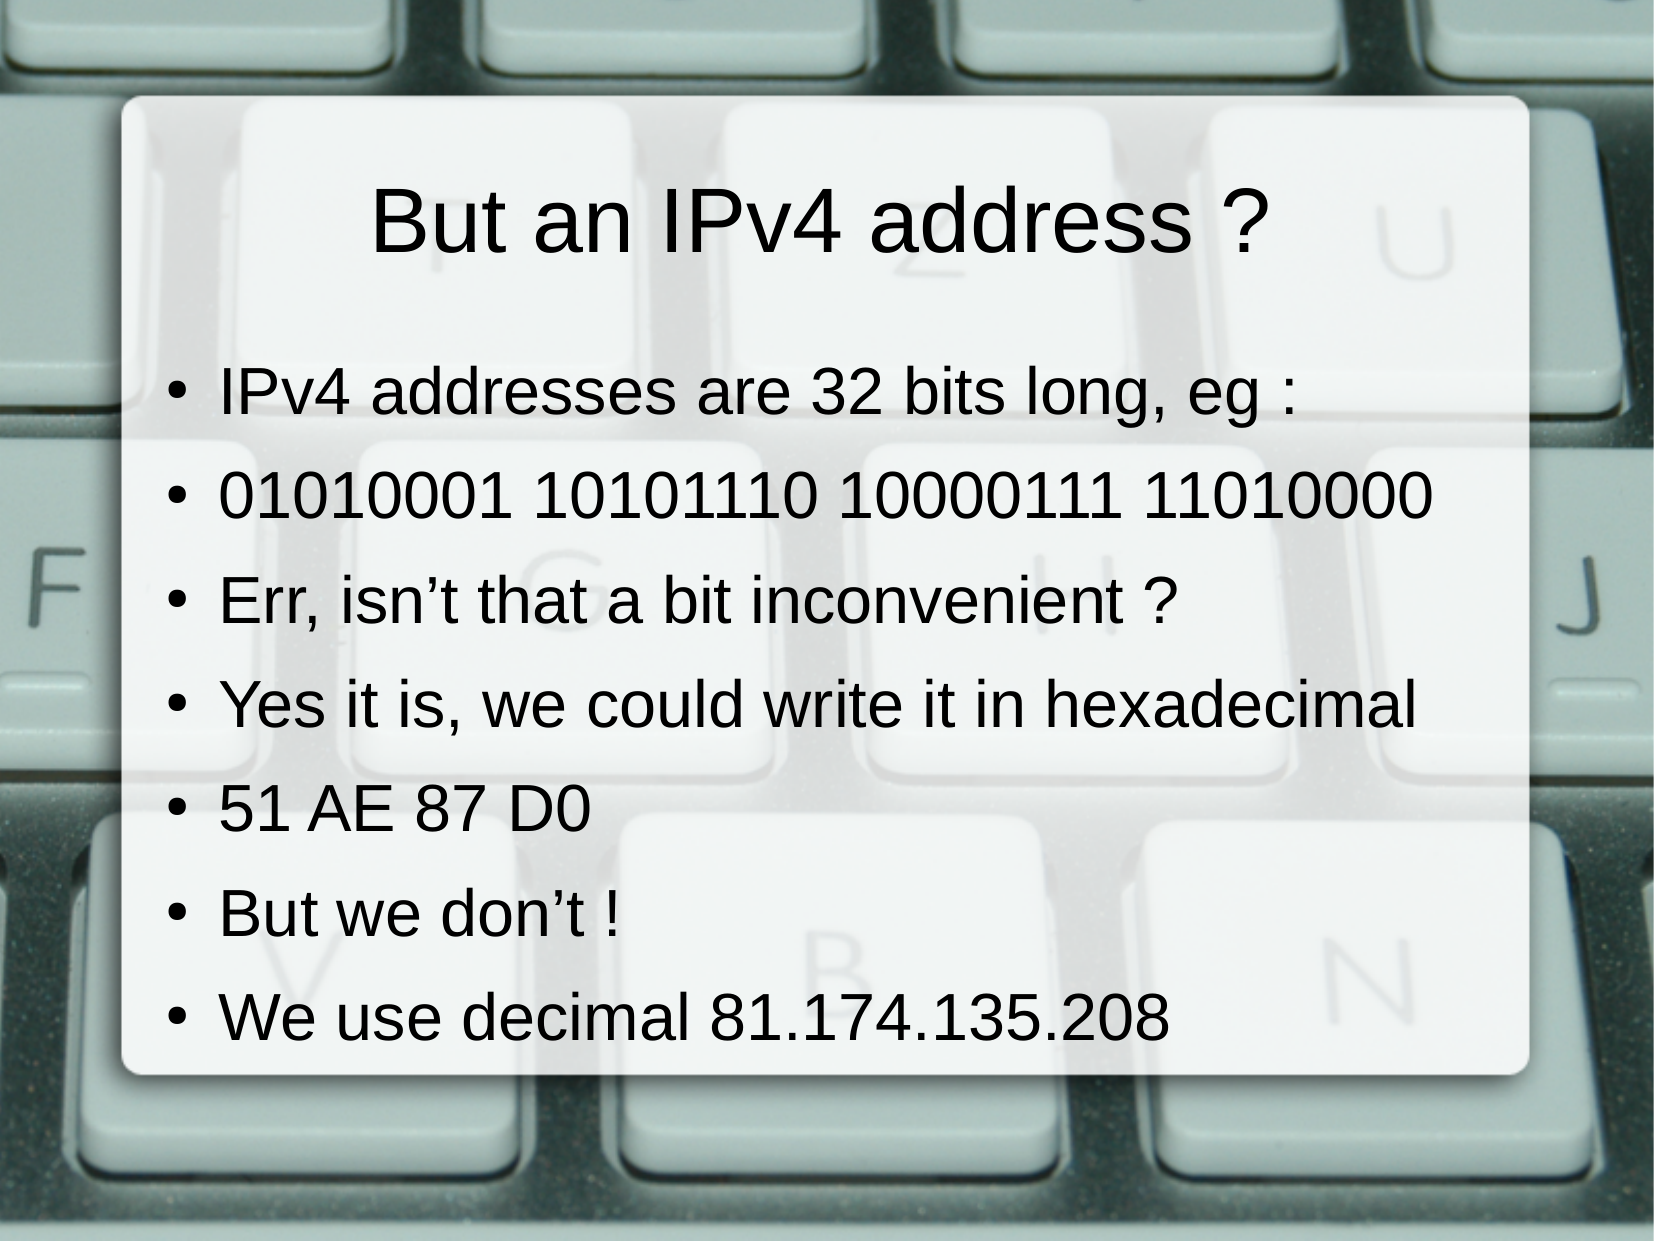

# But an IPv4 address ?
IPv4 addresses are 32 bits long, eg :
01010001 10101110 10000111 11010000
Err, isn’t that a bit inconvenient ?
Yes it is, we could write it in hexadecimal
51 AE 87 D0
But we don’t !
We use decimal 81.174.135.208